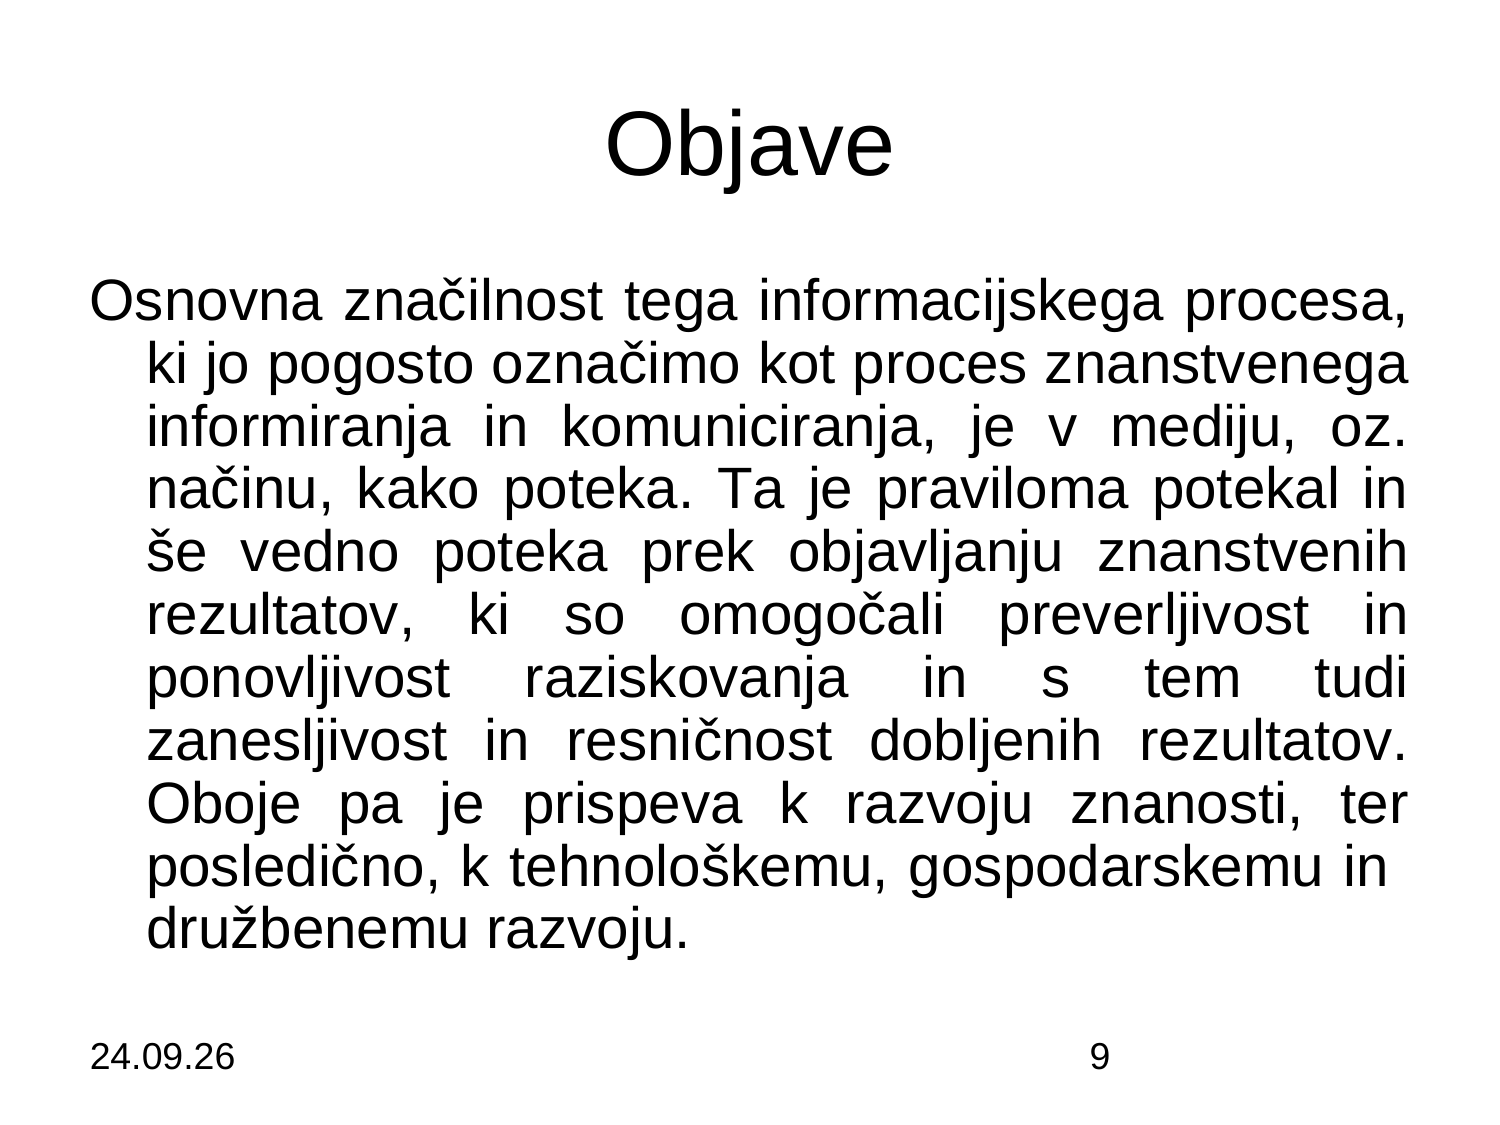

# Objave
Osnovna značilnost tega informacijskega procesa, ki jo pogosto označimo kot proces znanstvenega informiranja in komuniciranja, je v mediju, oz. načinu, kako poteka. Ta je praviloma potekal in še vedno poteka prek objavljanju znanstvenih rezultatov, ki so omogočali preverljivost in ponovljivost raziskovanja in s tem tudi zanesljivost in resničnost dobljenih rezultatov. Oboje pa je prispeva k razvoju znanosti, ter posledično, k tehnološkemu, gospodarskemu in družbenemu razvoju.
9